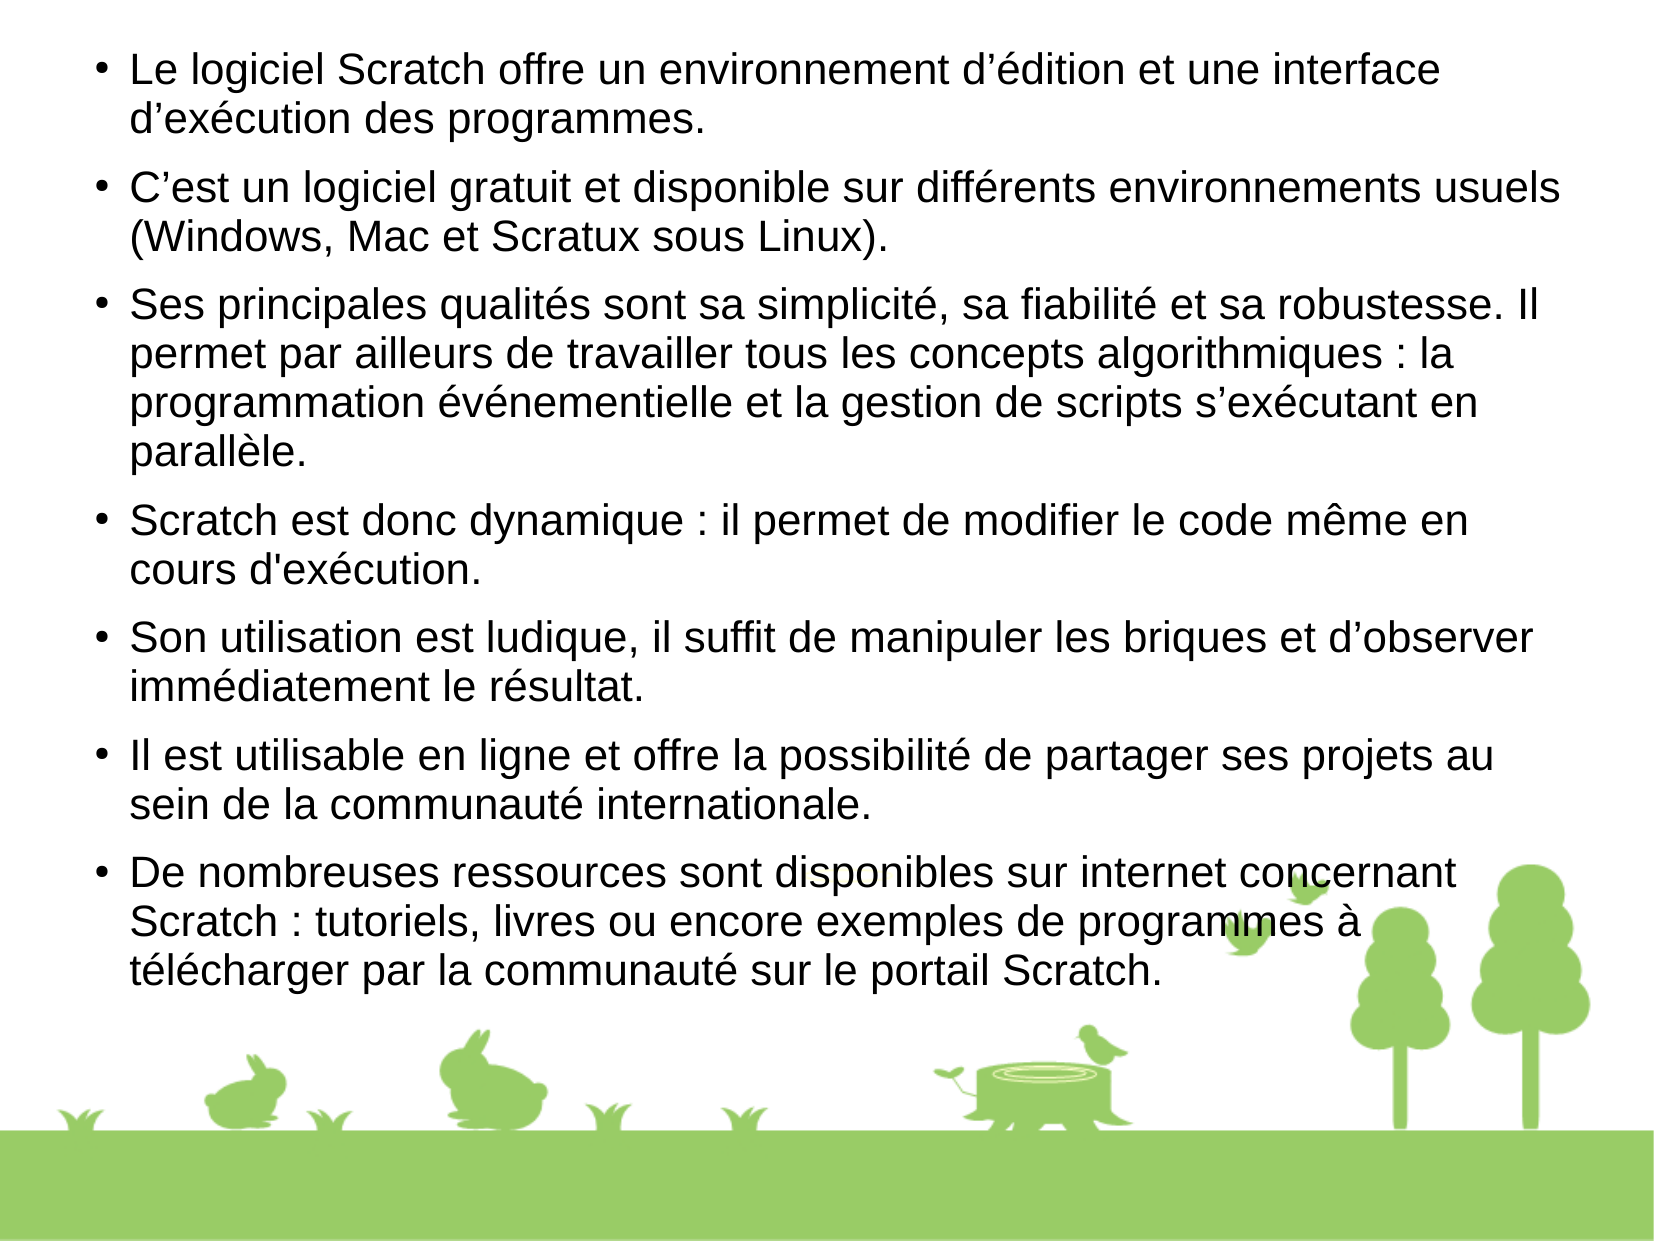

# Le logiciel Scratch offre un environnement d’édition et une interface d’exécution des programmes.
C’est un logiciel gratuit et disponible sur différents environnements usuels (Windows, Mac et Scratux sous Linux).
Ses principales qualités sont sa simplicité, sa fiabilité et sa robustesse. Il permet par ailleurs de travailler tous les concepts algorithmiques : la programmation événementielle et la gestion de scripts s’exécutant en parallèle.
Scratch est donc dynamique : il permet de modifier le code même en cours d'exécution.
Son utilisation est ludique, il suffit de manipuler les briques et d’observer immédiatement le résultat.
Il est utilisable en ligne et offre la possibilité de partager ses projets au sein de la communauté internationale.
De nombreuses ressources sont disponibles sur internet concernant Scratch : tutoriels, livres ou encore exemples de programmes à télécharger par la communauté sur le portail Scratch.